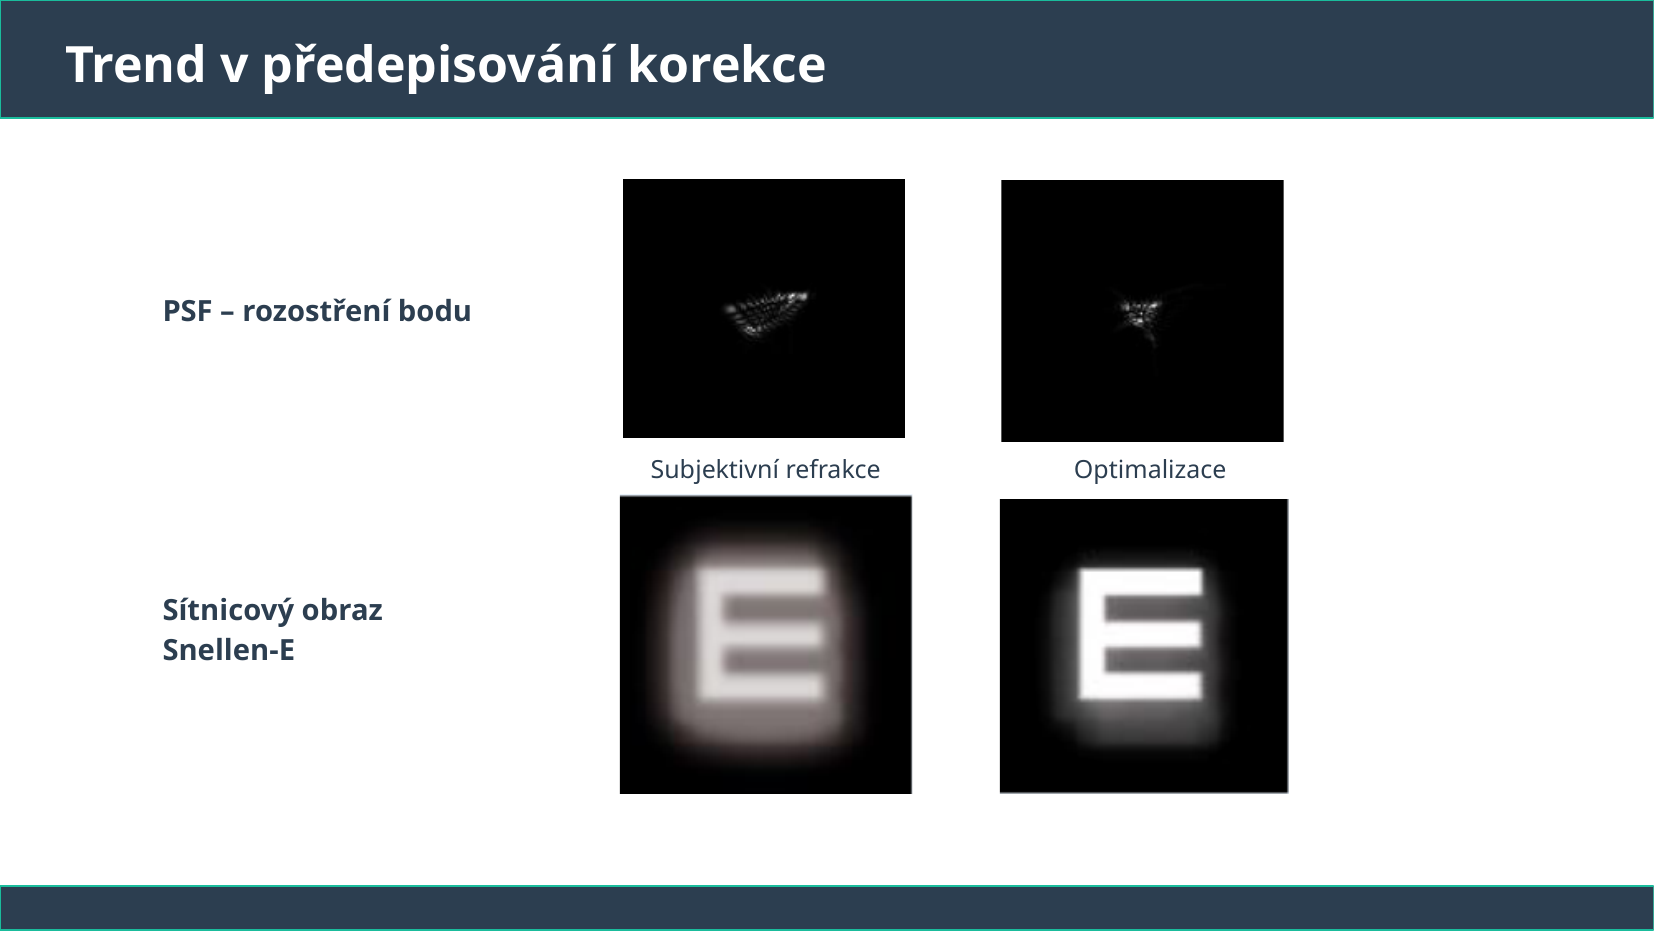

# Trend v předepisování korekce
PSF – rozostření bodu
Subjektivní refrakce
Optimalizace
Sítnicový obraz Snellen-E
29